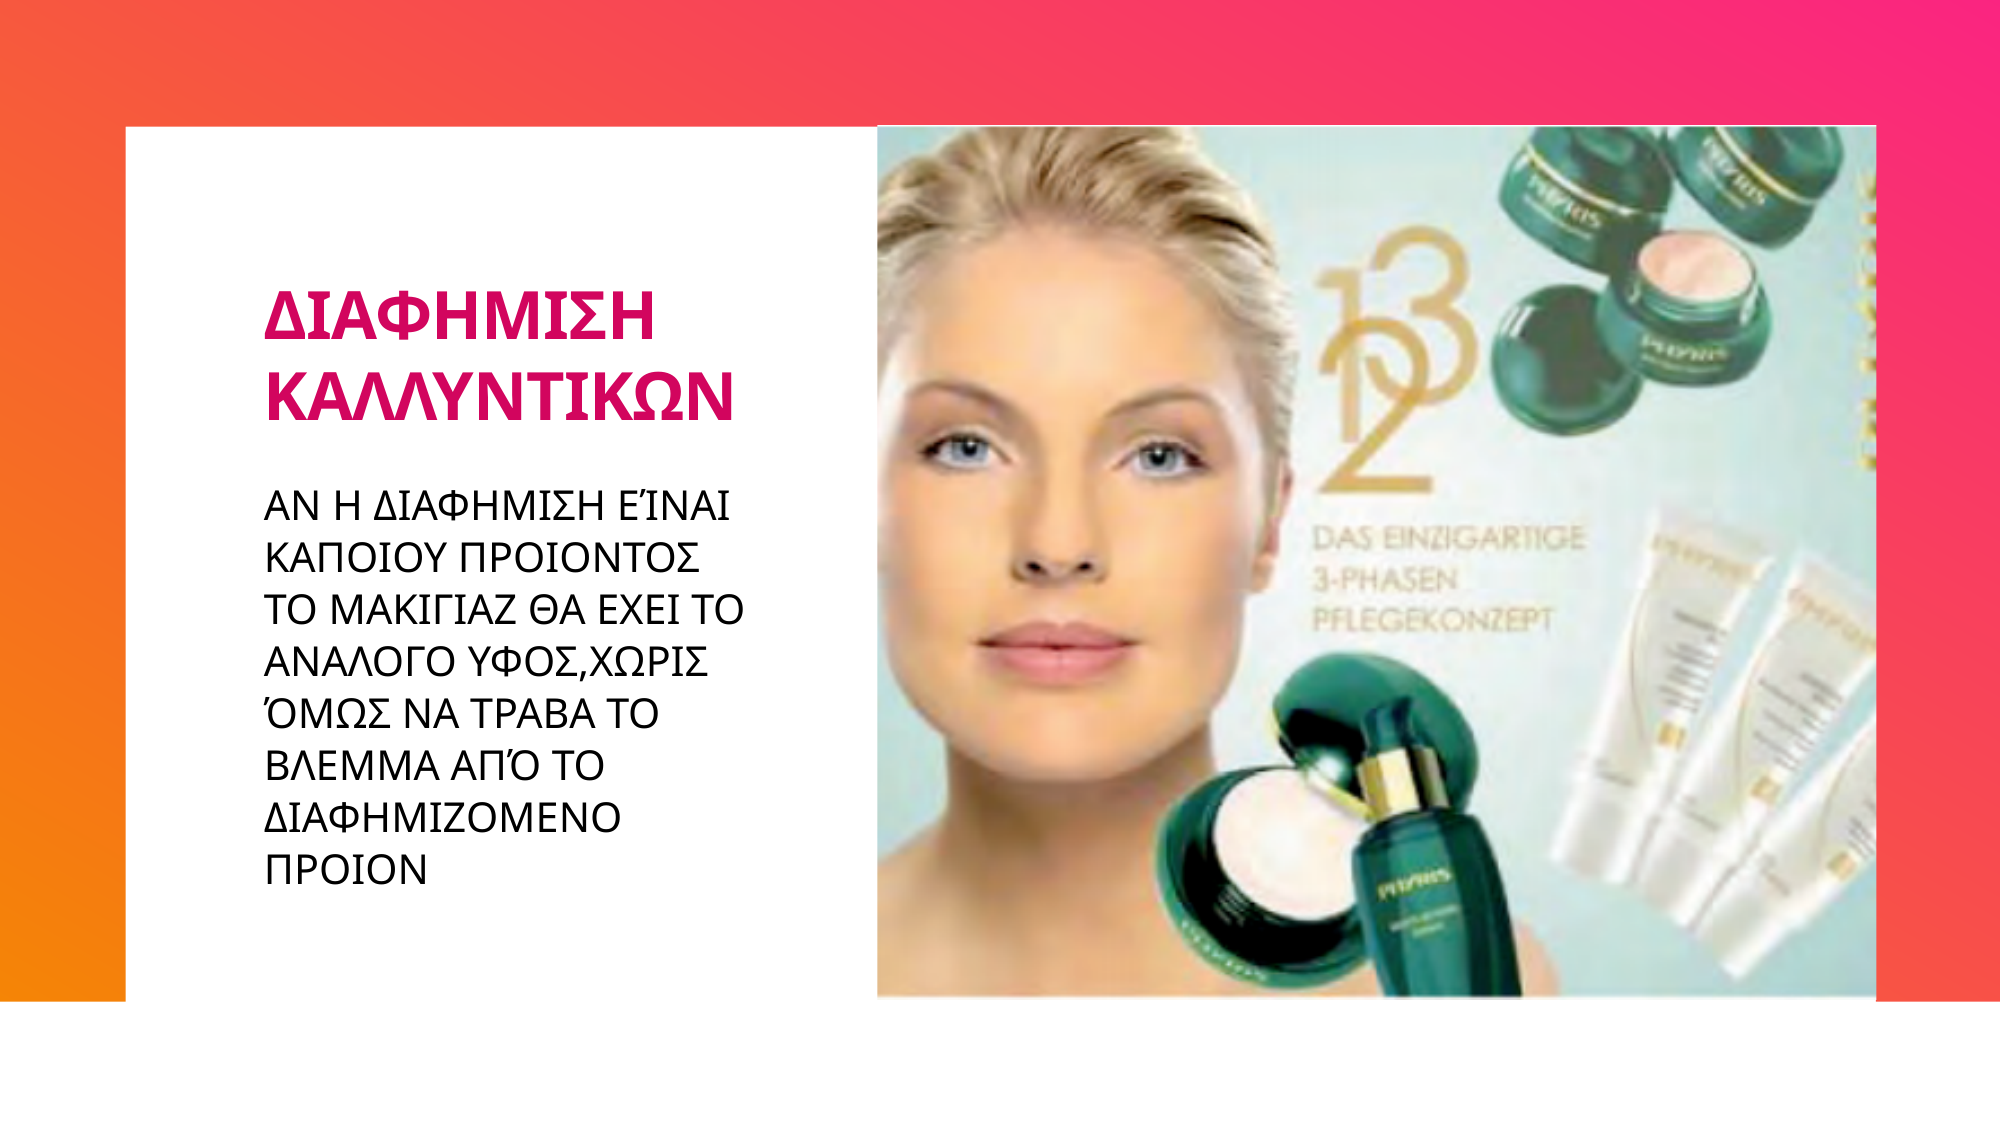

# ΔΙΑΦΗΜΙΣΗ ΚΑΛΛΥΝΤΙΚΩΝ
ΑΝ Η ΔΙΑΦΗΜΙΣΗ ΕΊΝΑΙ ΚΑΠΟΙΟΥ ΠΡΟΙΟΝΤΟΣ ΤΟ ΜΑΚΙΓΙΑΖ ΘΑ ΕΧΕΙ ΤΟ ΑΝΑΛΟΓΟ ΥΦΟΣ,ΧΩΡΙΣ ΌΜΩΣ ΝΑ ΤΡΑΒΑ ΤΟ ΒΛΕΜΜΑ ΑΠΌ ΤΟ ΔΙΑΦΗΜΙΖΟΜΕΝΟ ΠΡΟΙΟΝ